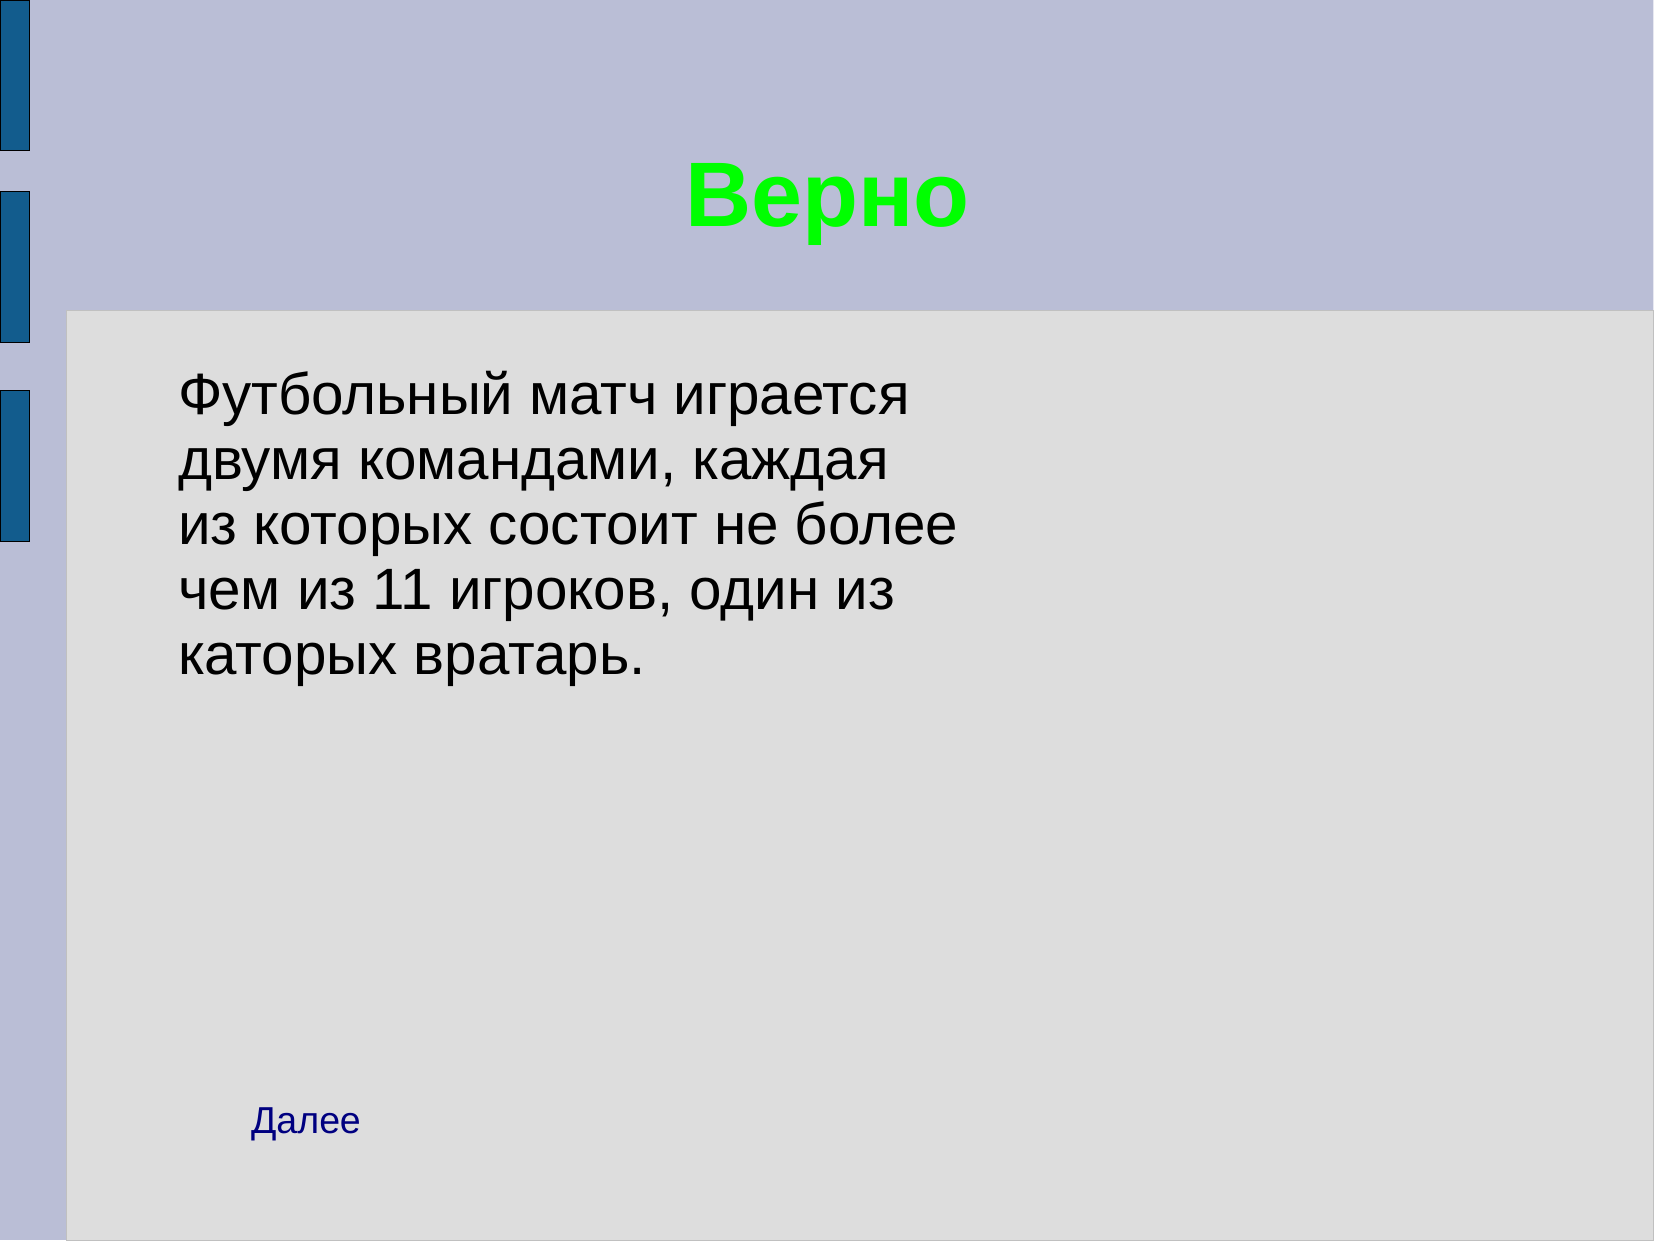

# Верно
Футбольный матч играется
двумя командами, каждая
из которых состоит не более
чем из 11 игроков, один из
каторых вратарь.
Далее